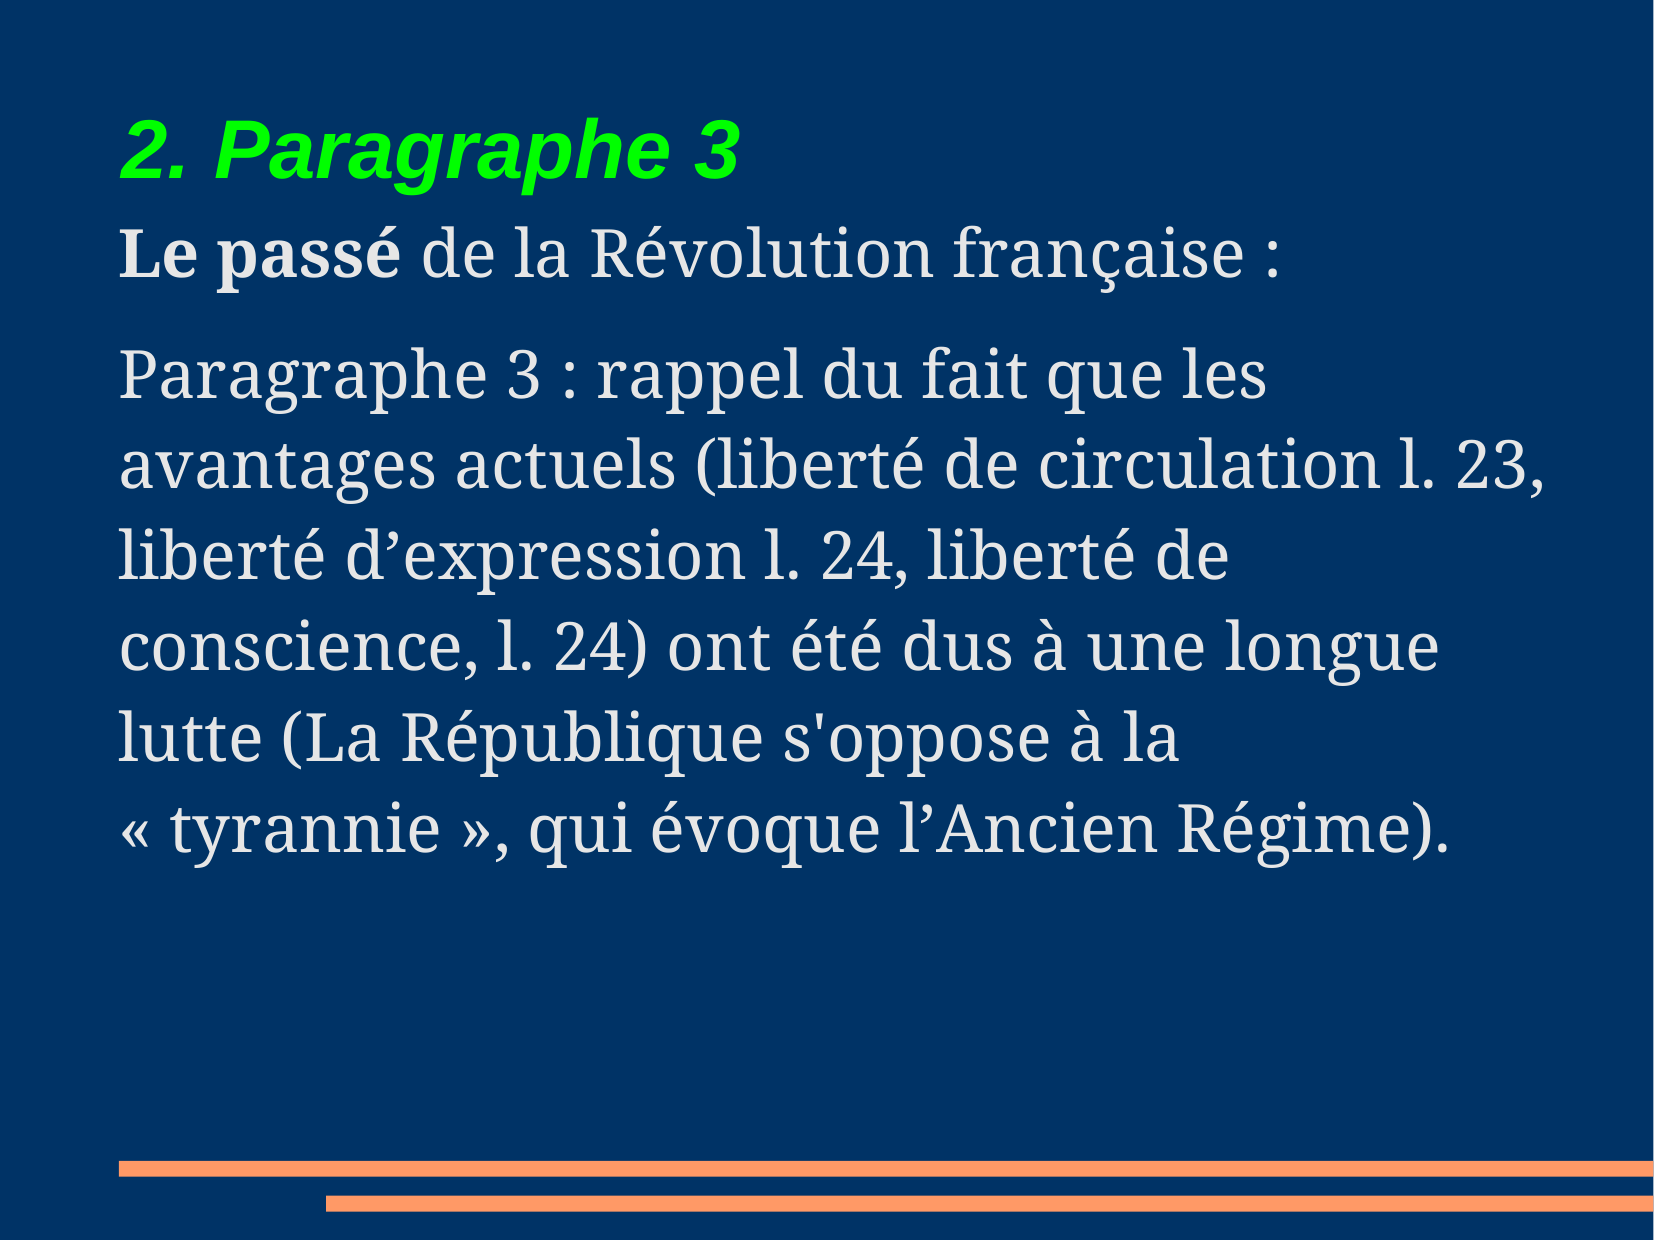

# 2. Paragraphe 3
Le passé de la Révolution française :
Paragraphe 3 : rappel du fait que les avantages actuels (liberté de circulation l. 23, liberté d’expression l. 24, liberté de conscience, l. 24) ont été dus à une longue lutte (La République s'oppose à la « tyrannie », qui évoque l’Ancien Régime).